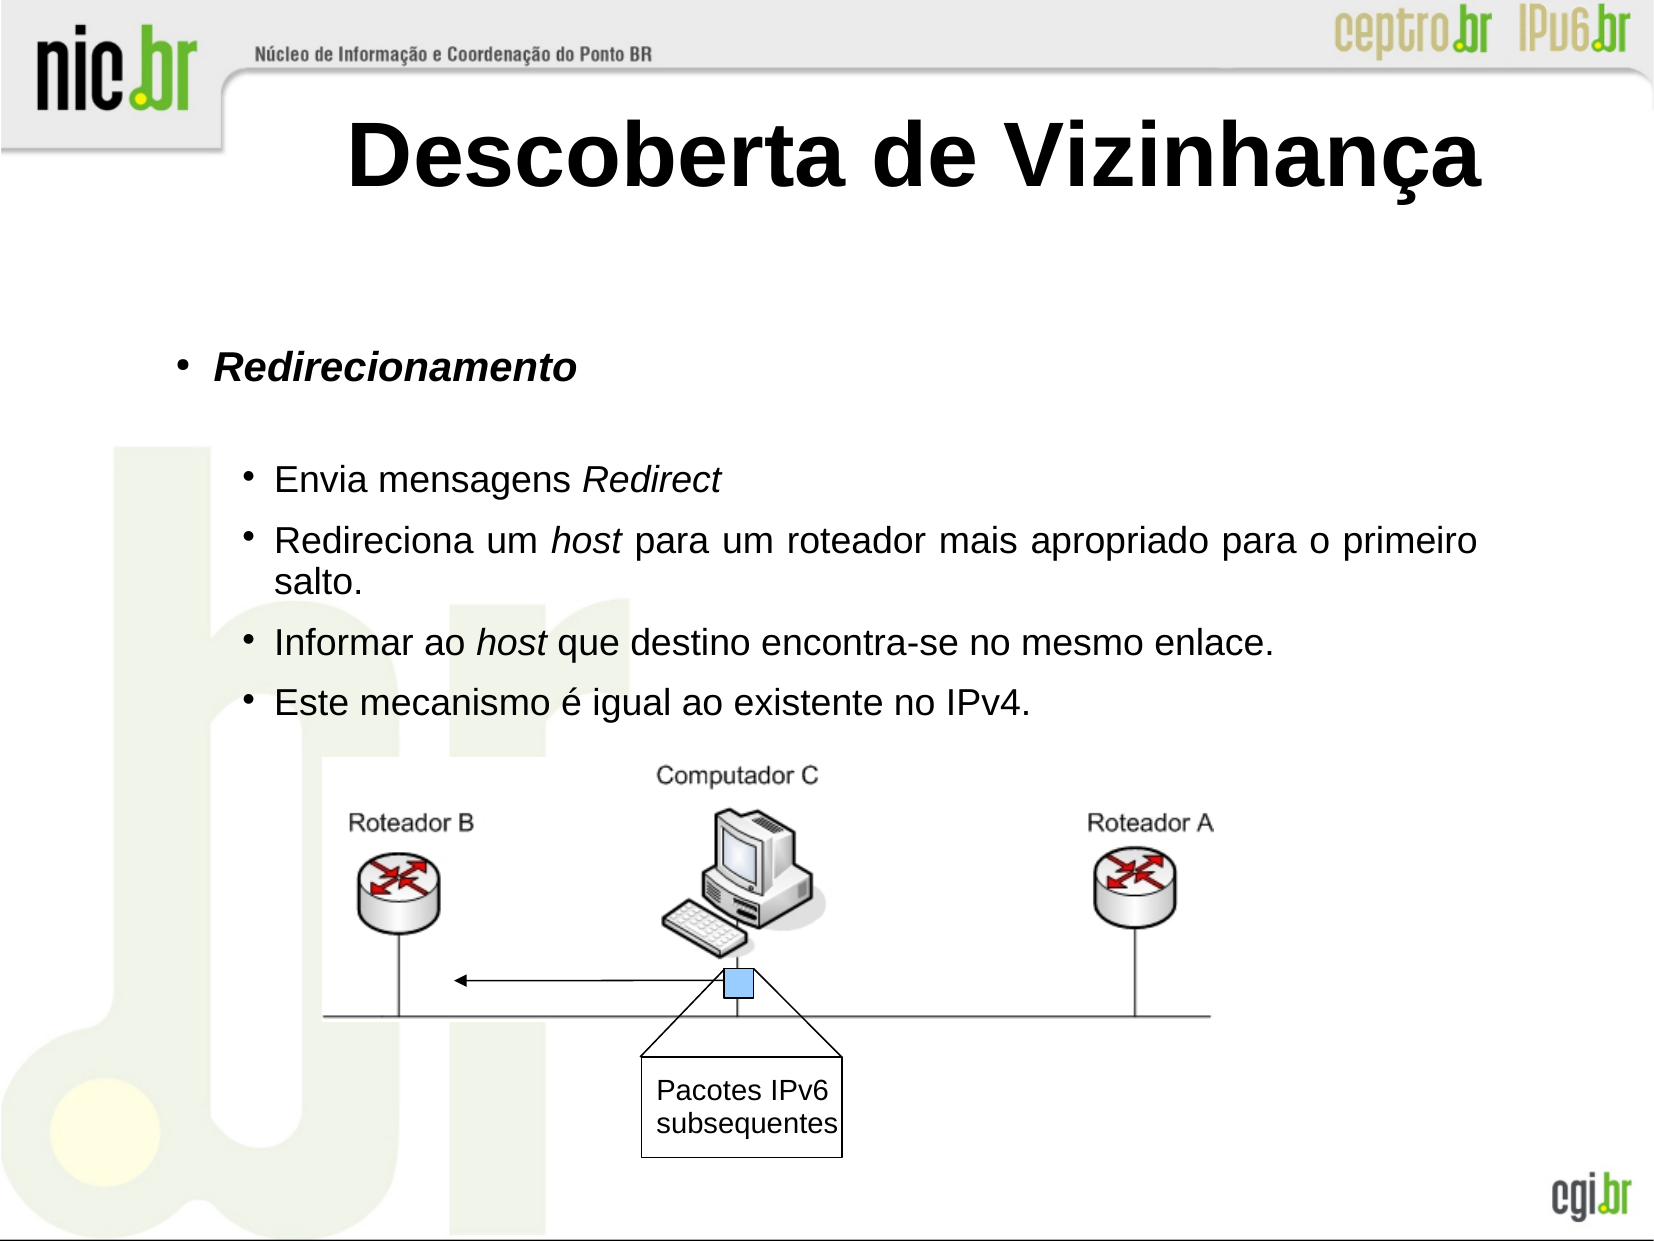

Descoberta de Vizinhança
 Redirecionamento
Envia mensagens Redirect
Redireciona um host para um roteador mais apropriado para o primeiro salto.
Informar ao host que destino encontra-se no mesmo enlace.
Este mecanismo é igual ao existente no IPv4.
Pacotes IPv6
subsequentes